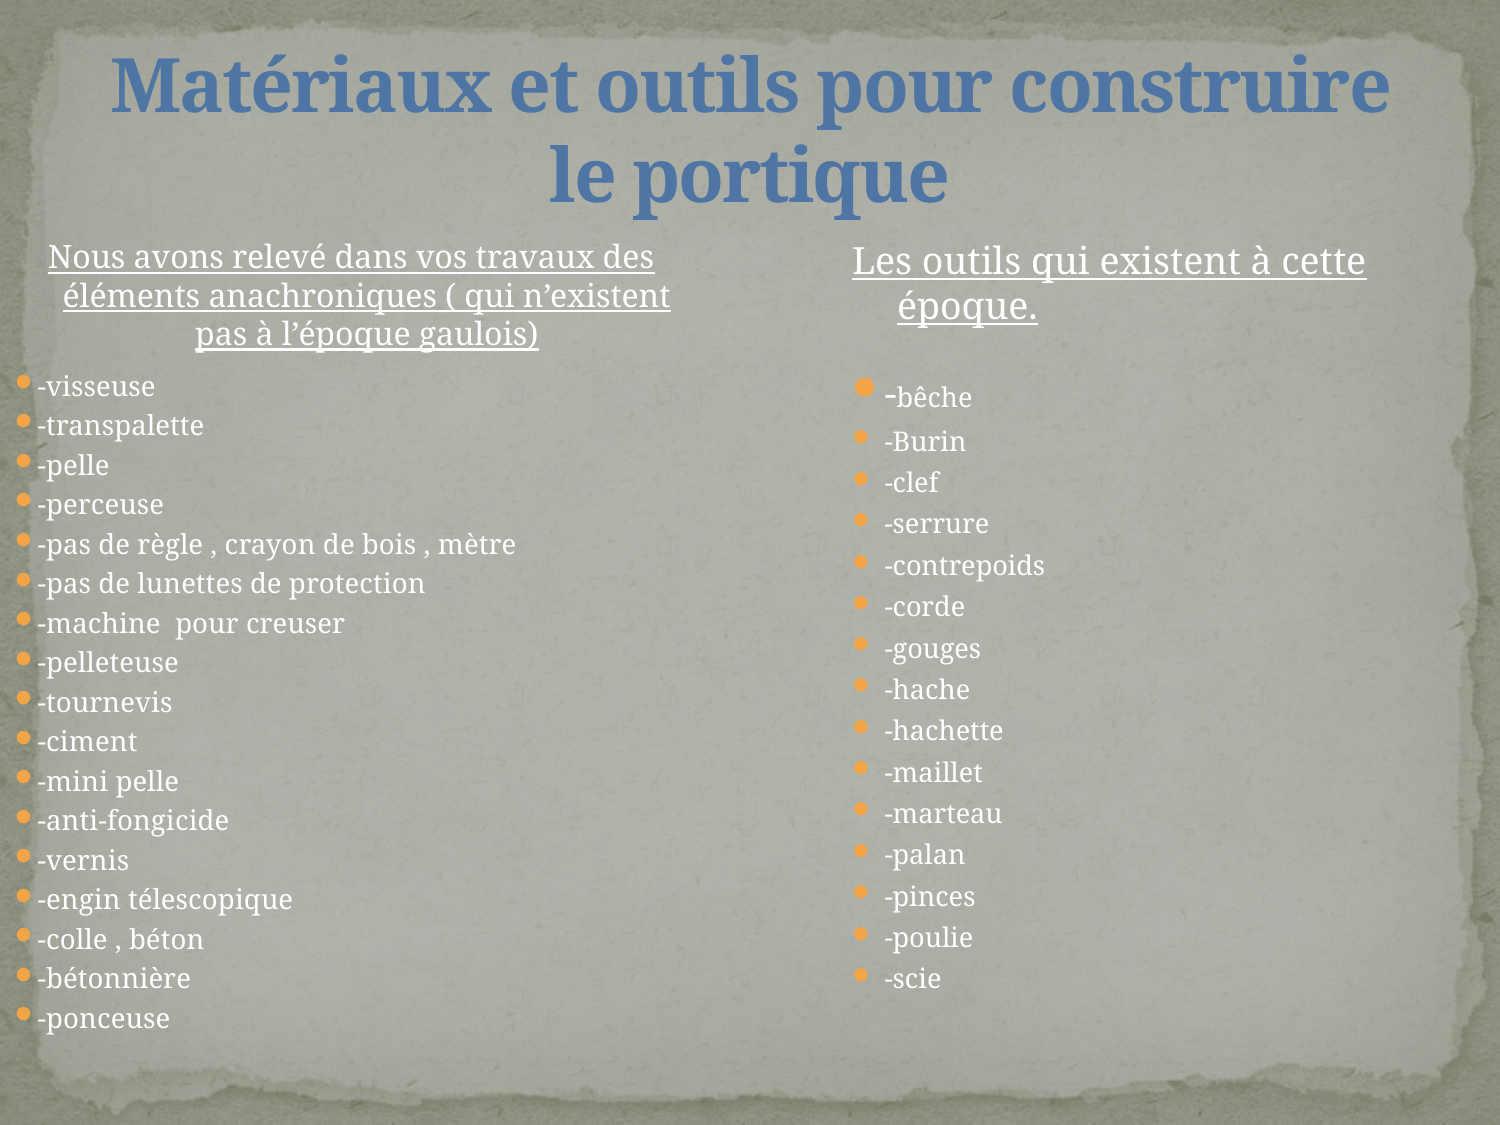

# Matériaux et outils pour construire le portique
Nous avons relevé dans vos travaux des éléments anachroniques ( qui n’existent pas à l’époque gaulois)
Les outils qui existent à cette époque.
-visseuse
-transpalette
-pelle
-perceuse
-pas de règle , crayon de bois , mètre
-pas de lunettes de protection
-machine pour creuser
-pelleteuse
-tournevis
-ciment
-mini pelle
-anti-fongicide
-vernis
-engin télescopique
-colle , béton
-bétonnière
-ponceuse
-bêche
-Burin
-clef
-serrure
-contrepoids
-corde
-gouges
-hache
-hachette
-maillet
-marteau
-palan
-pinces
-poulie
-scie